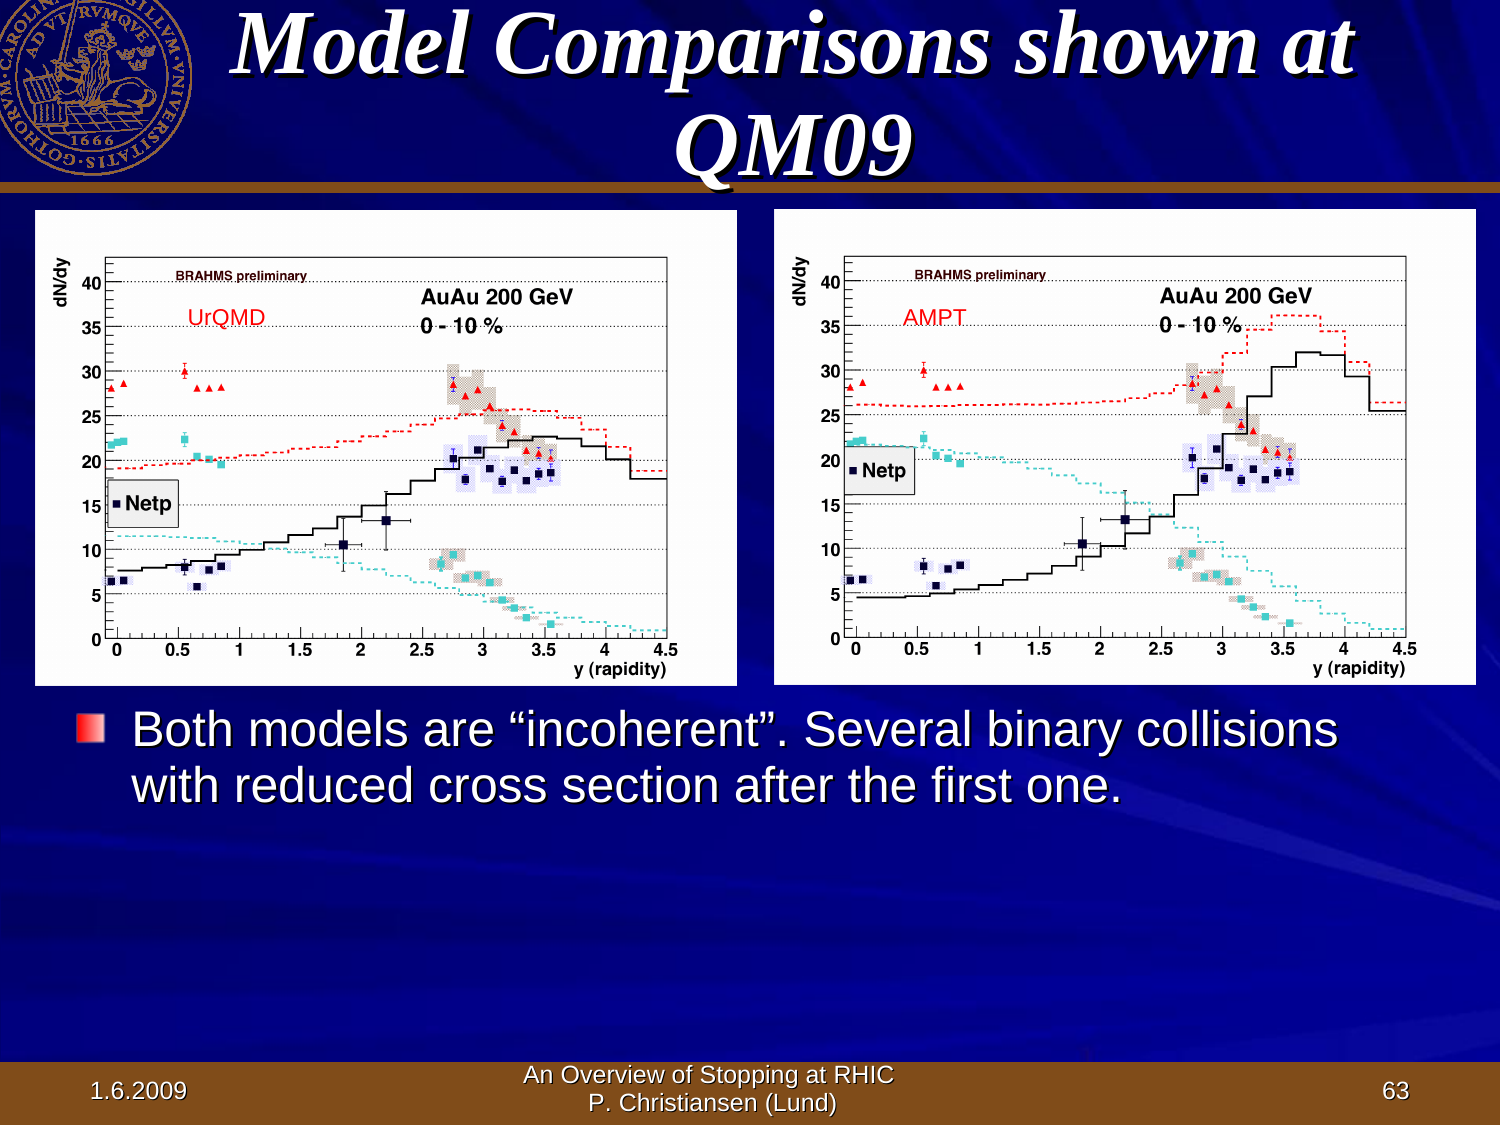

# Model Comparisons shown at QM09
UrQMD
AMPT
Both models are “incoherent”. Several binary collisions with reduced cross section after the first one.
63